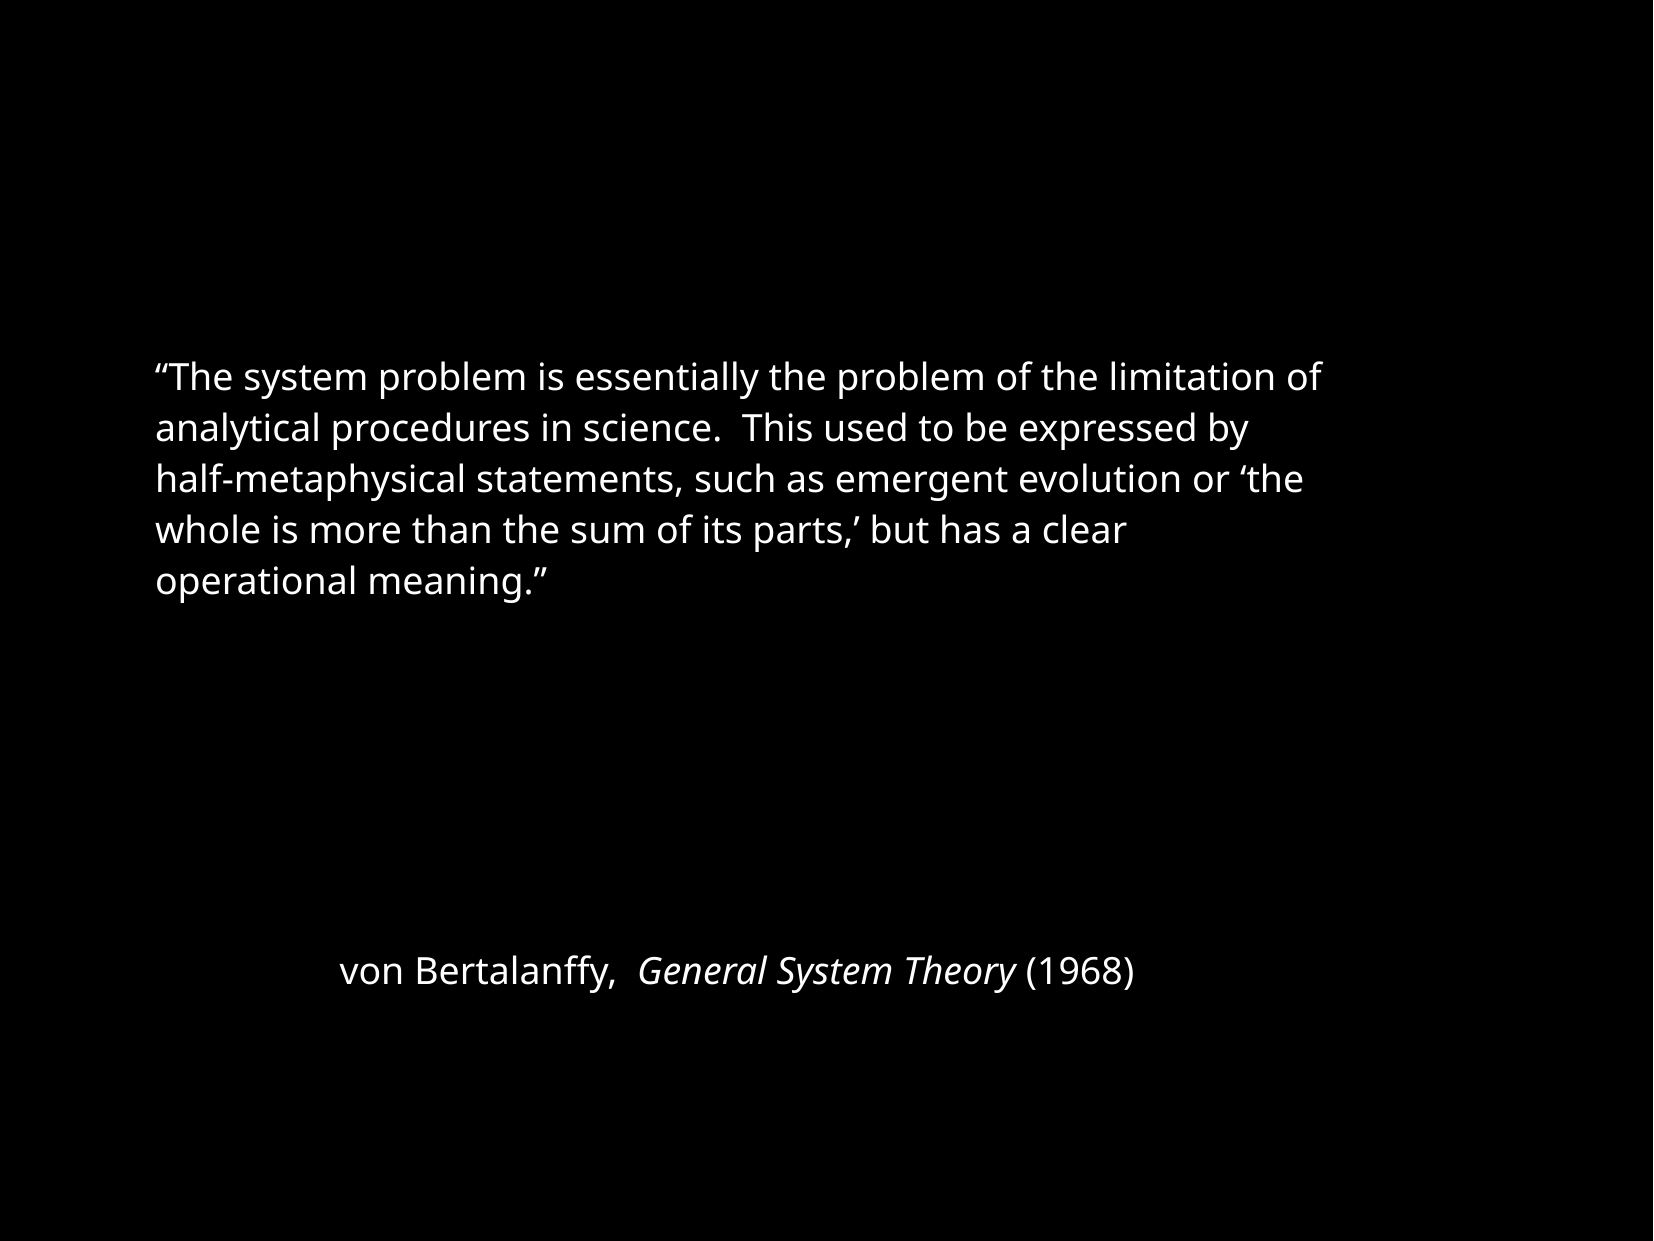

“The system problem is essentially the problem of the limitation of
 analytical procedures in science. This used to be expressed by
 half-metaphysical statements, such as emergent evolution or ‘the
 whole is more than the sum of its parts,’ but has a clear
 operational meaning.”
von Bertalanffy, General System Theory (1968)